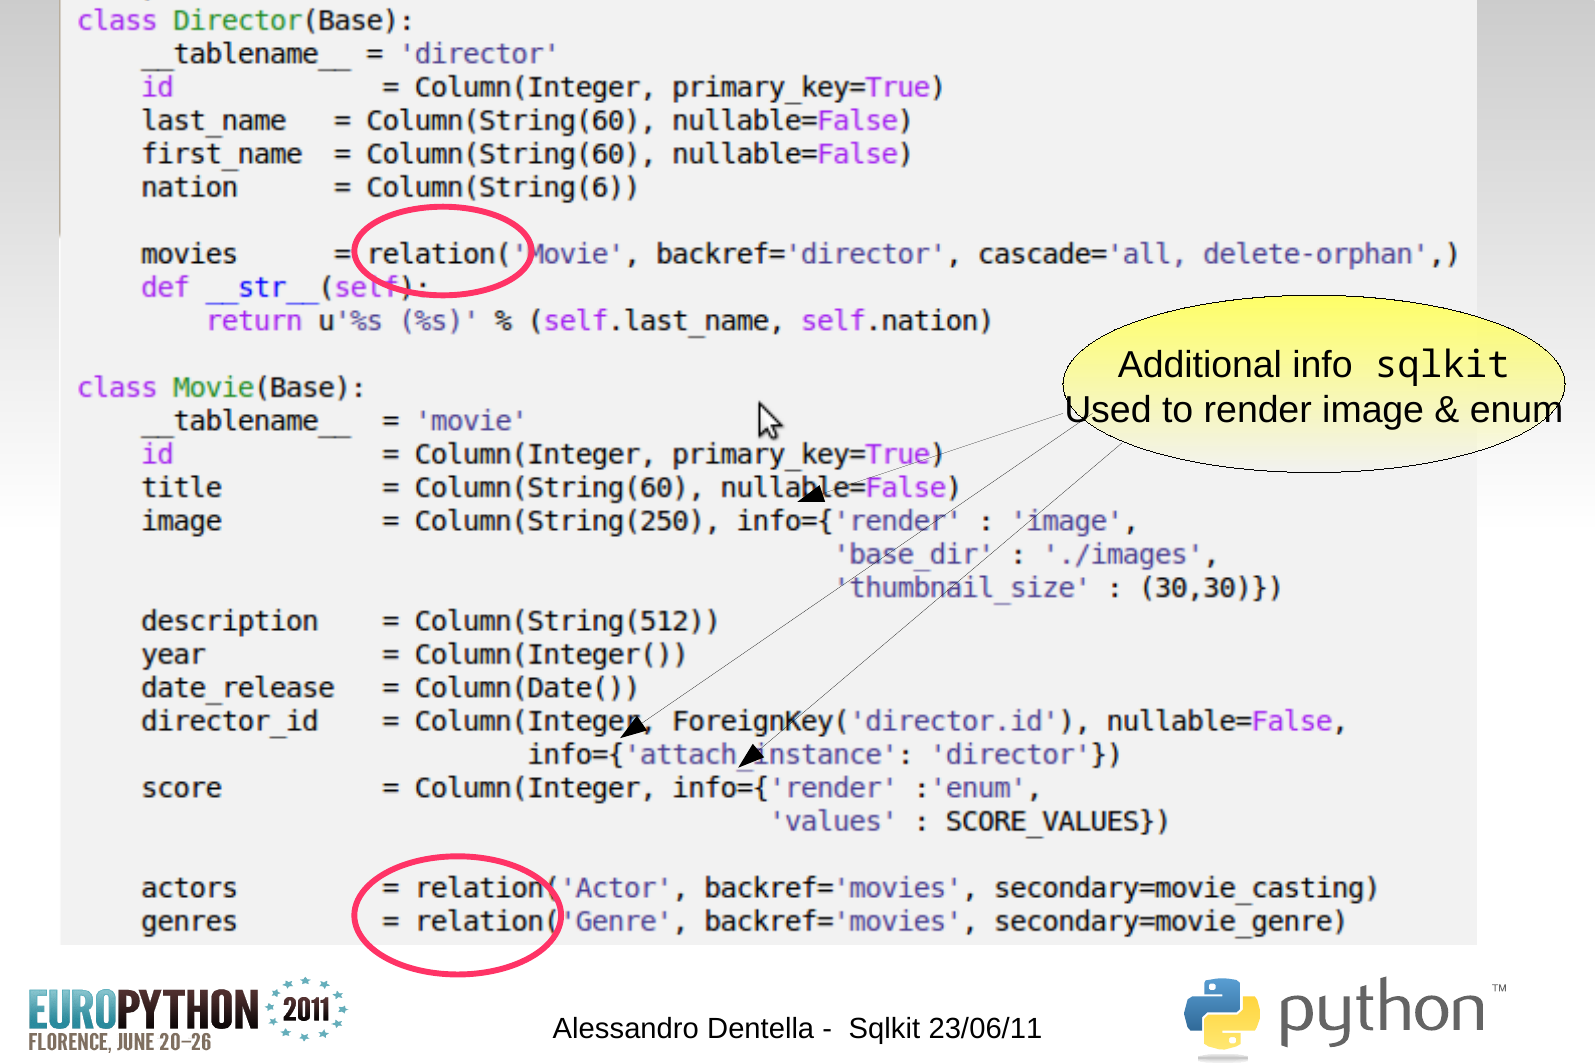

Additional info sqlkit
Used to render image & enum